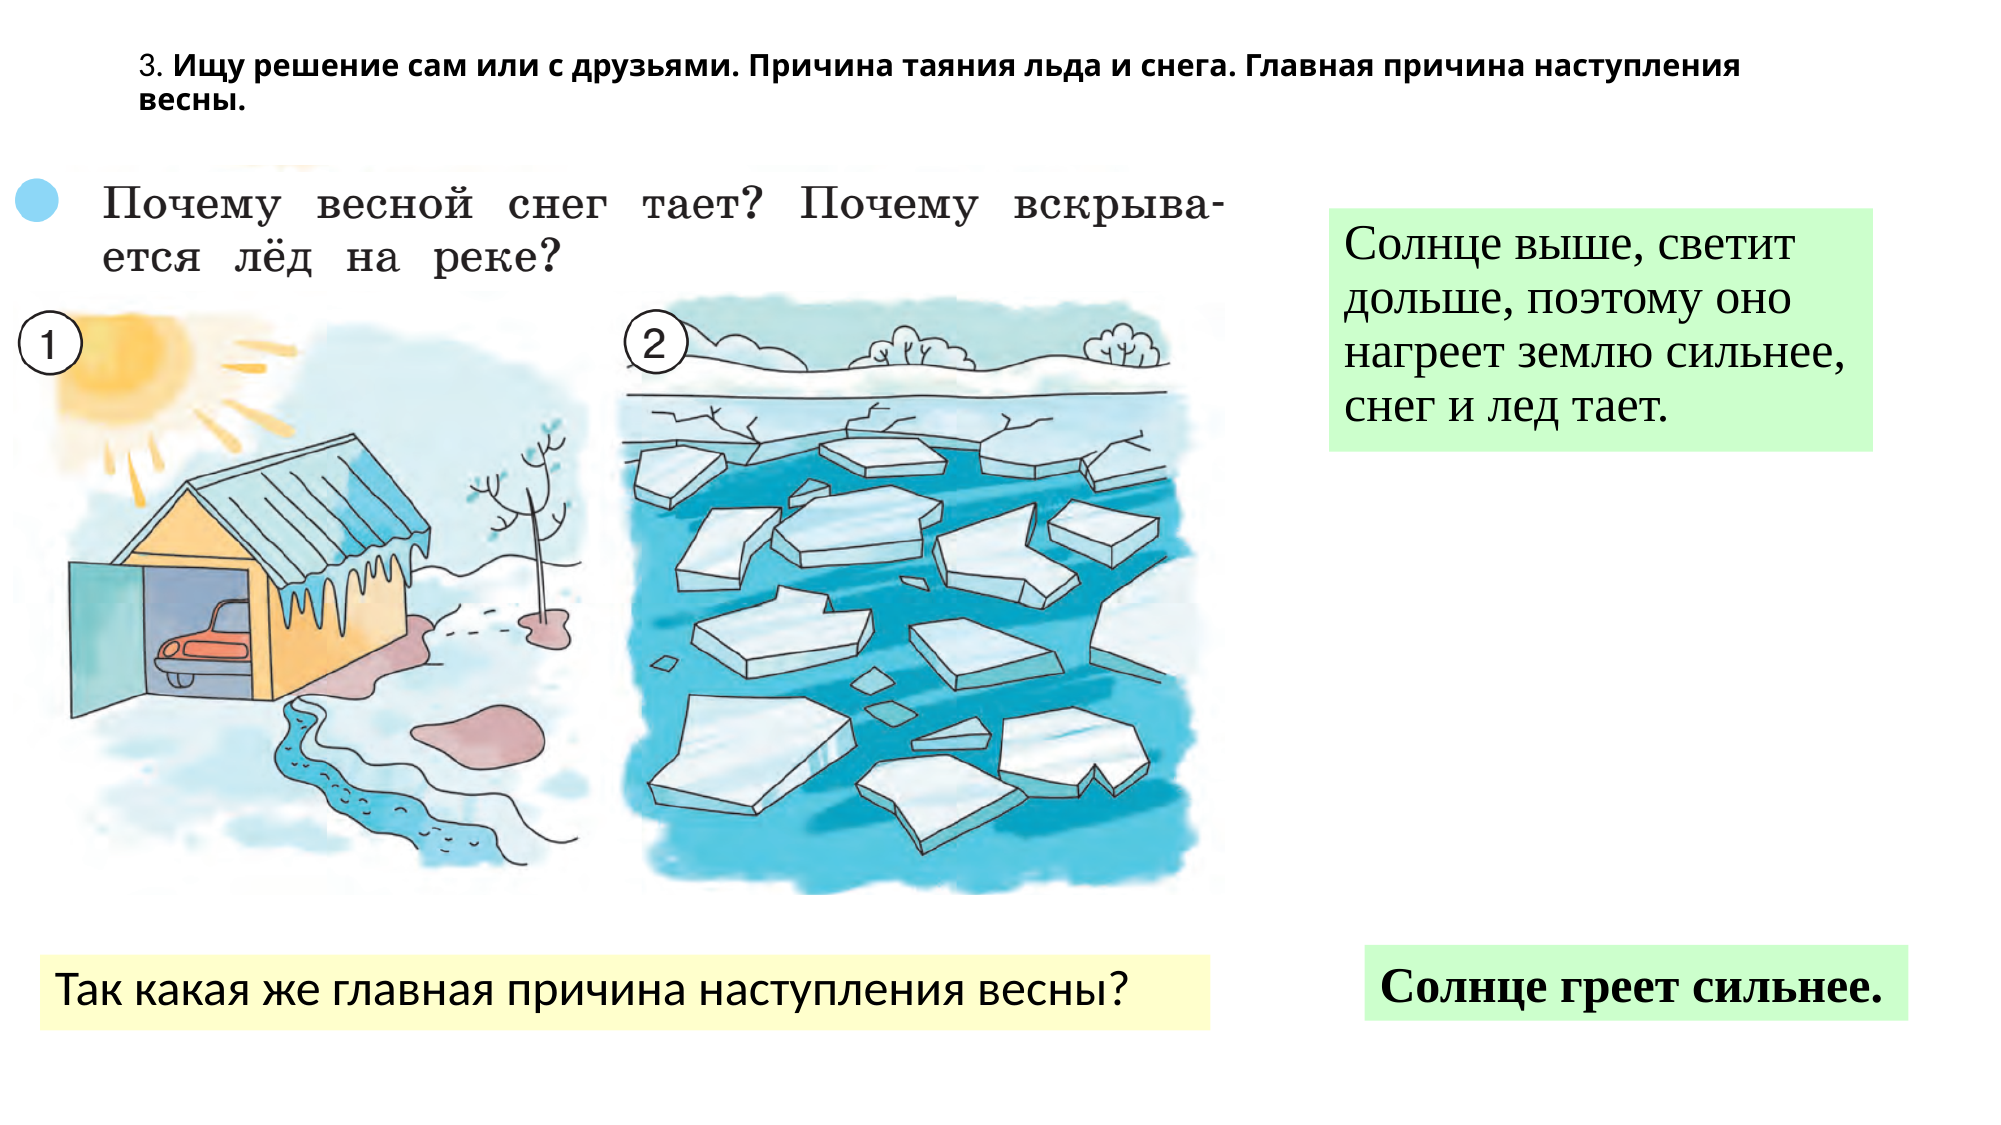

3. Ищу решение сам или с друзьями. Причина таяния льда и снега. Главная причина наступления весны.
# Солнце выше, светит дольше, поэтому оно нагреет землю сильнее, снег и лед тает.
Солнце греет сильнее.
Так какая же главная причина наступления весны?